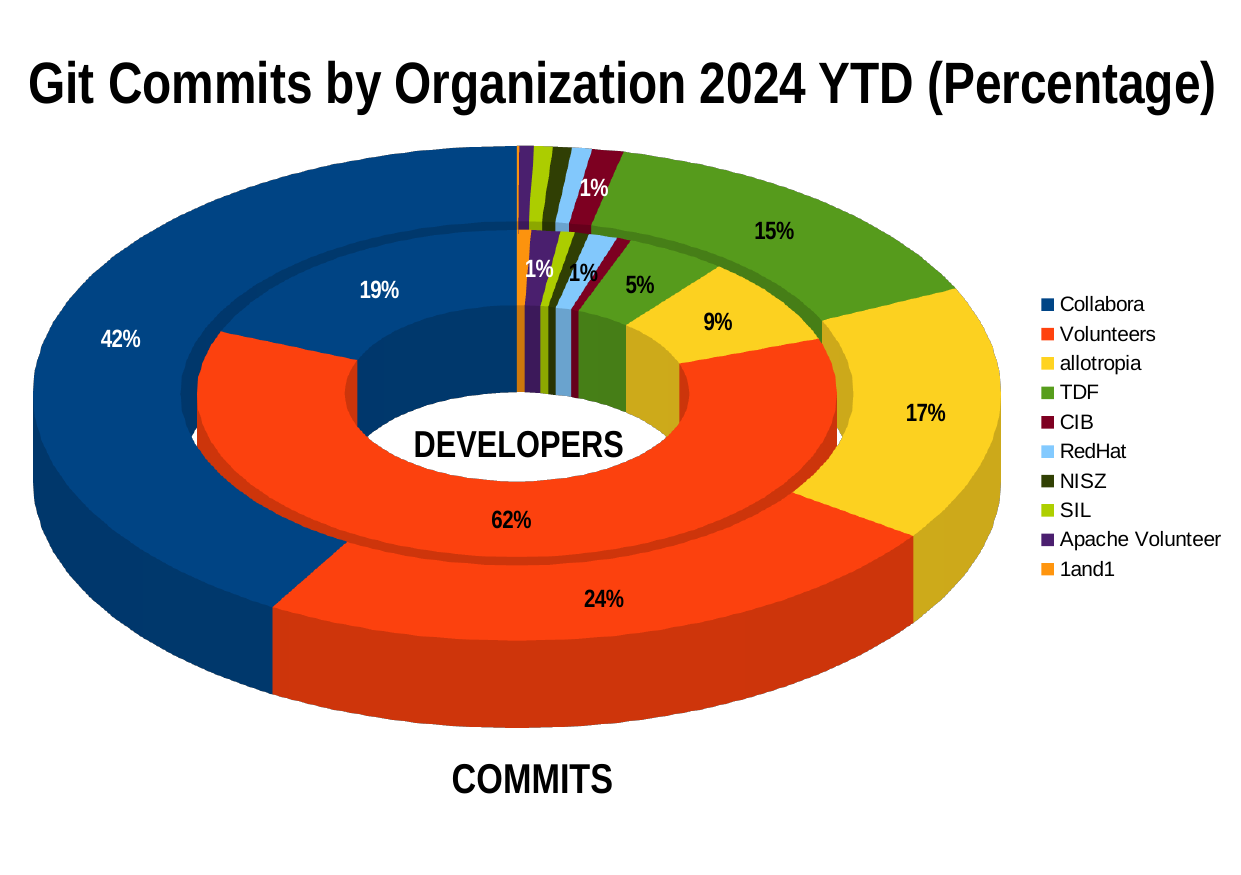

### Chart
| Category | Commits | Authors |
|---|---|---|
| Collabora | 1189.0 | 26.0 |
| Volunteers | 677.0 | 85.0 |
| allotropia | 478.0 | 12.0 |
| TDF | 415.0 | 7.0 |
| CIB | 30.0 | 1.0 |
| RedHat | 19.0 | 2.0 |
| NISZ | 18.0 | 1.0 |
| SIL | 18.0 | 1.0 |
| Apache Volunteer | 14.0 | 2.0 |
| 1and1 | 2.0 | 1.0 |Git Commits by Organization 2024 YTD (Percentage)
DEVELOPERS
COMMITS